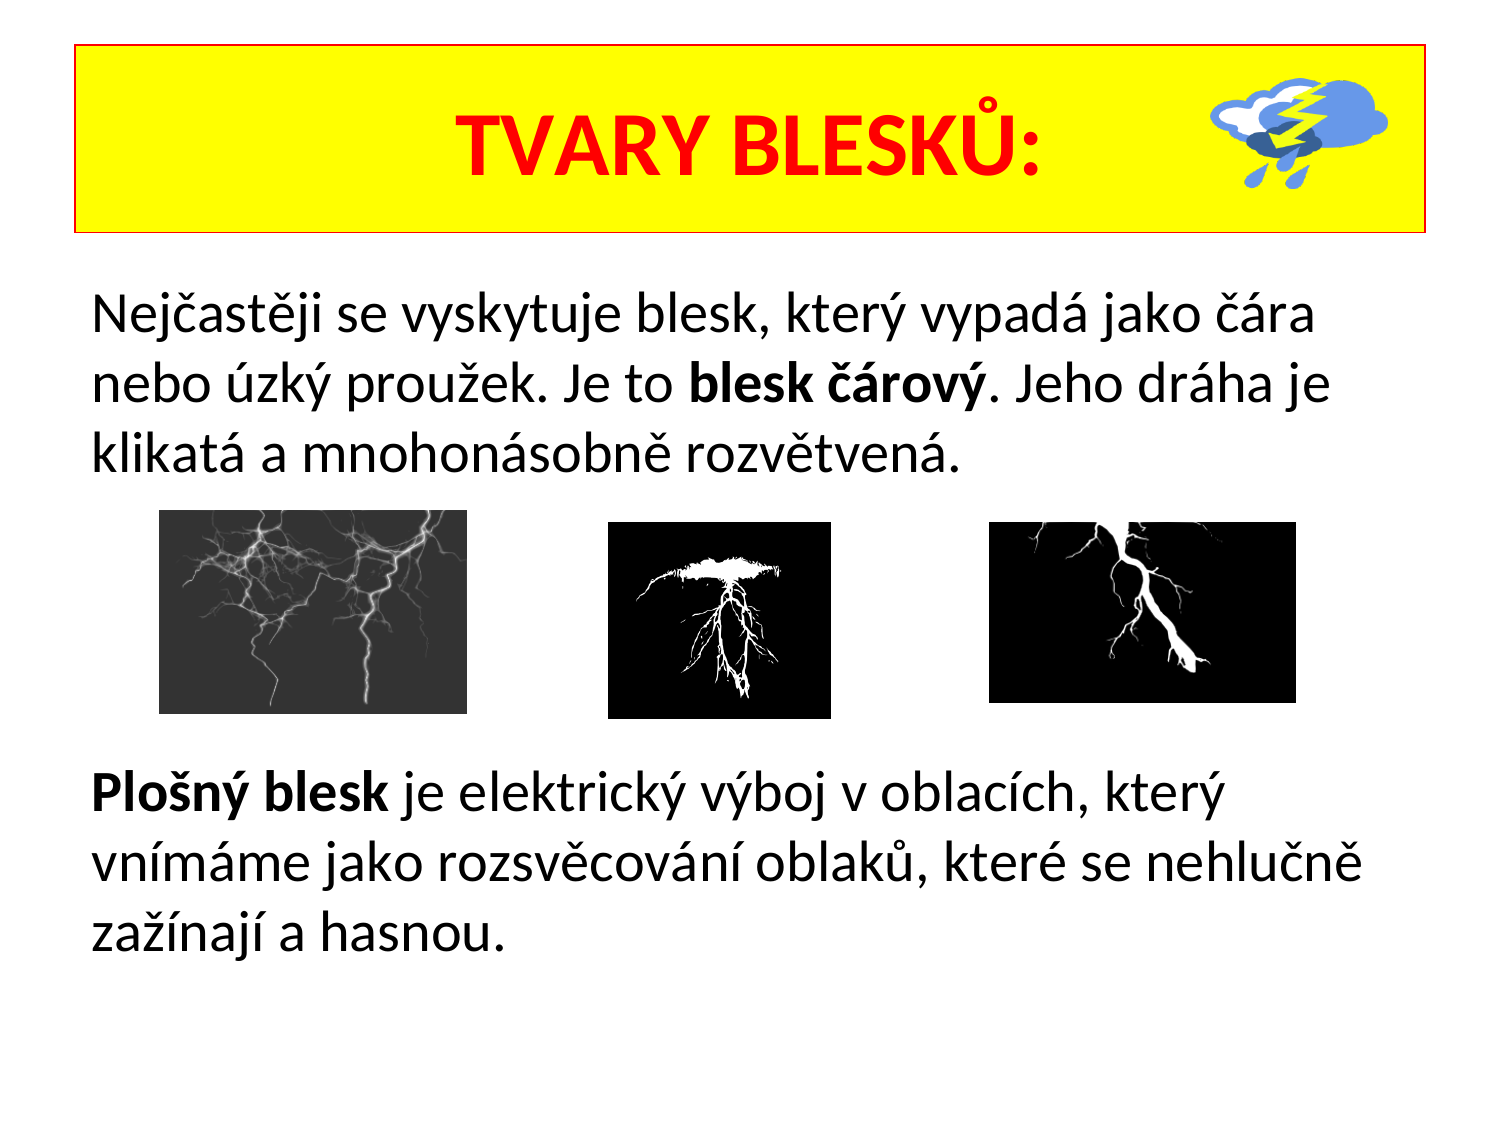

# TVARY BLESKŮ:
Nejčastěji se vyskytuje blesk, který vypadá jako čára nebo úzký proužek. Je to blesk čárový. Jeho dráha je klikatá a mnohonásobně rozvětvená.
Plošný blesk je elektrický výboj v oblacích, který vnímáme jako rozsvěcování oblaků, které se nehlučně zažínají a hasnou.